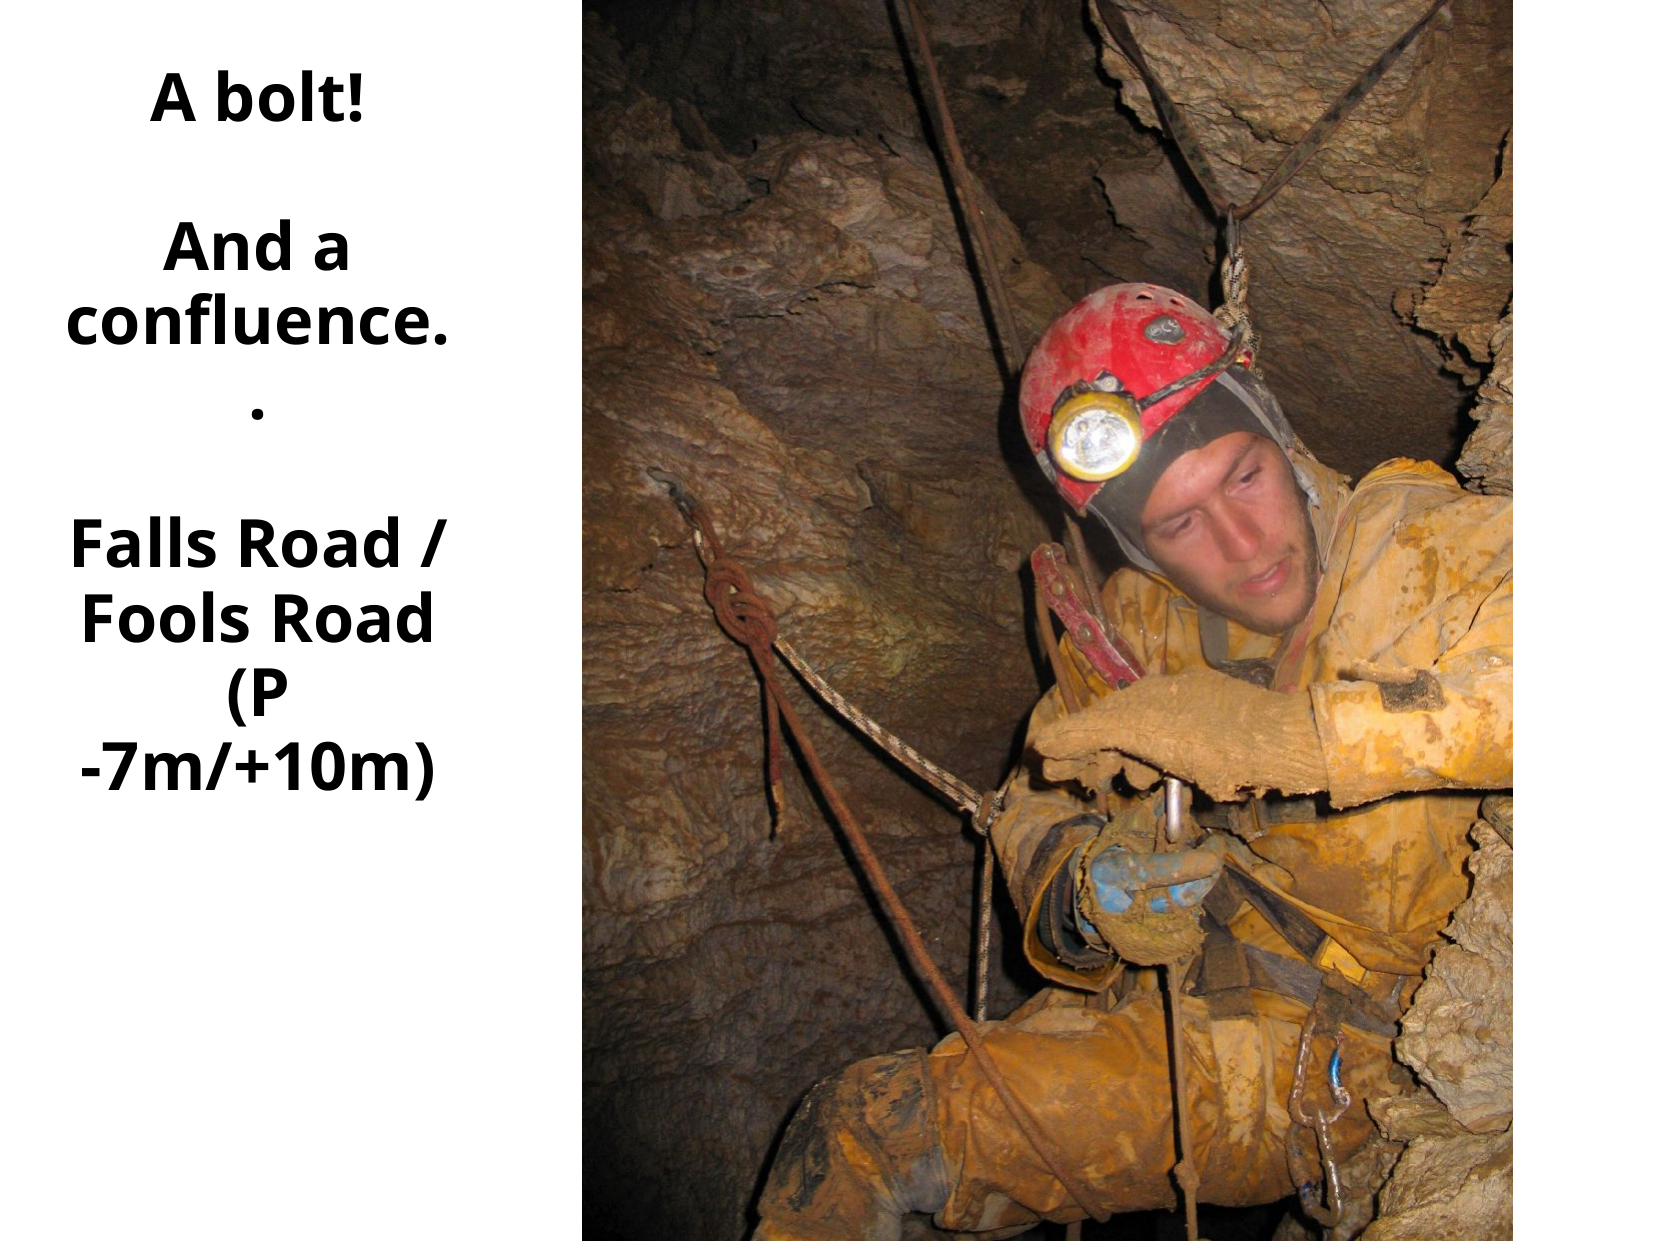

A bolt!
And a confluence..
Falls Road / Fools Road
(P -7m/+10m)